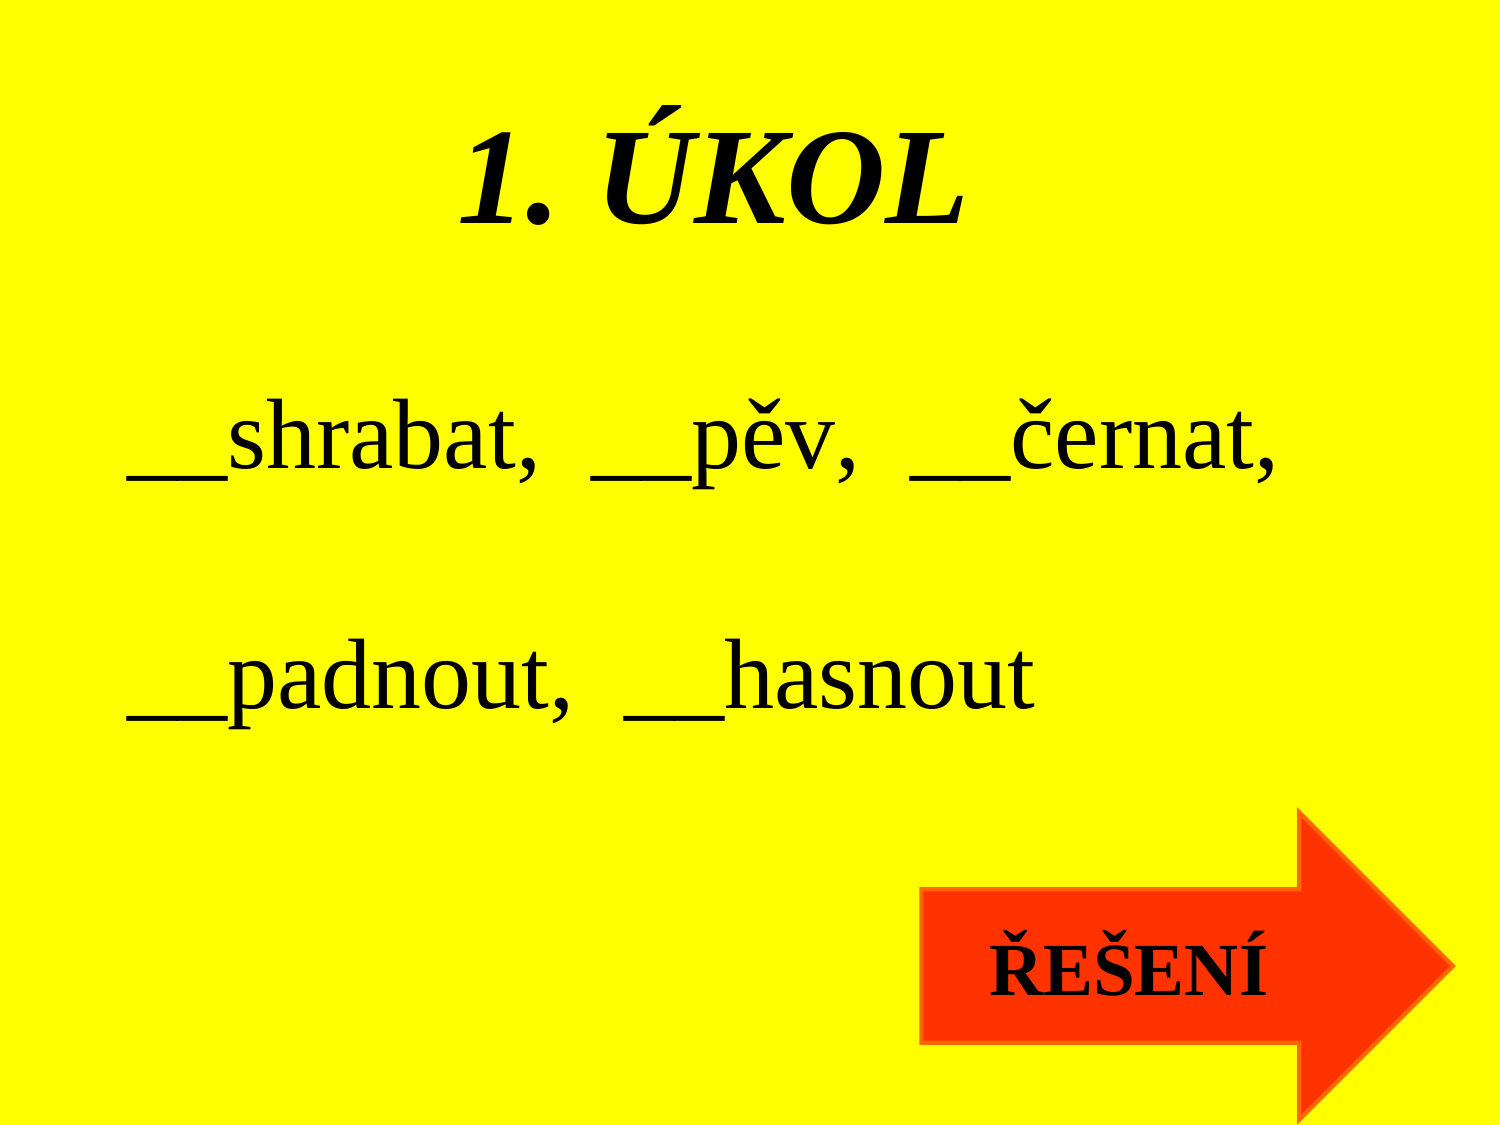

1. ÚKOL
__shrabat, __pěv, __černat,
__padnout, __hasnout
ŘEŠENÍ